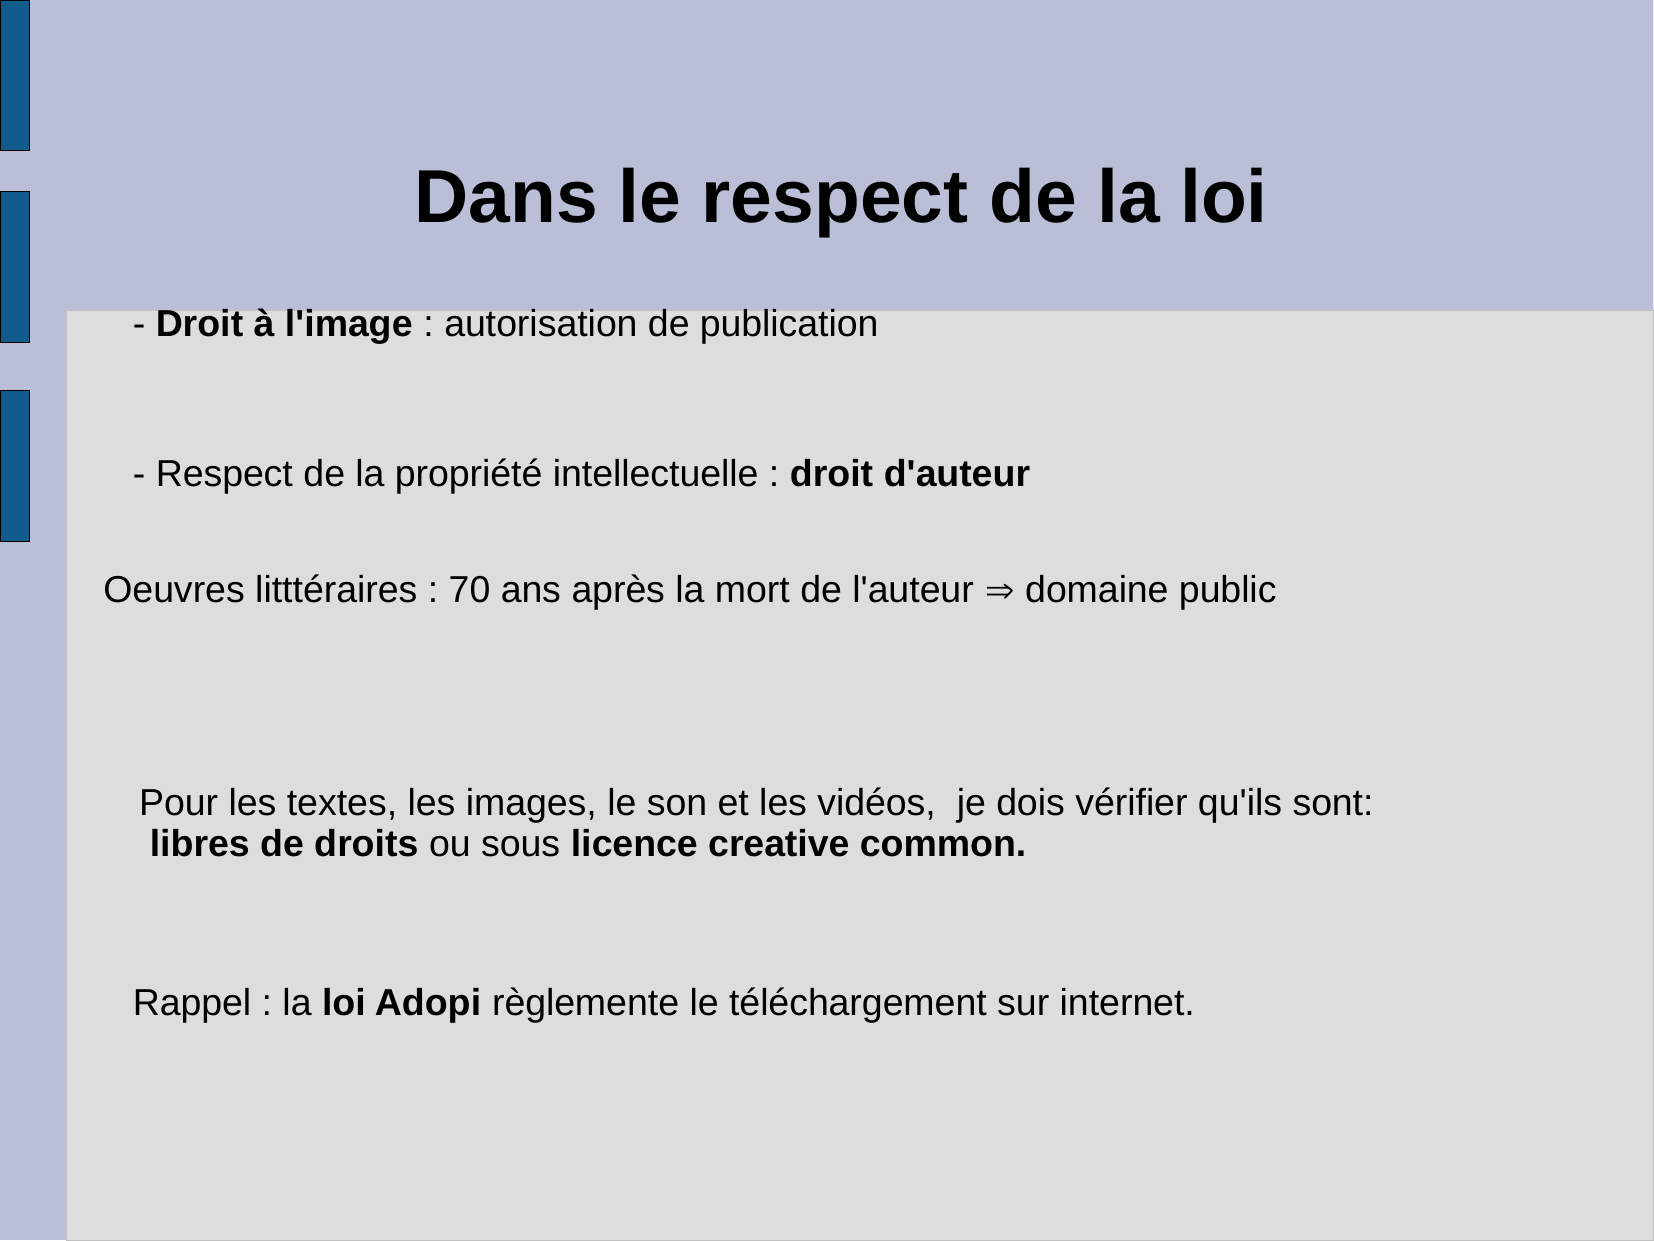

Dans le respect de la loi
- Droit à l'image : autorisation de publication
- Respect de la propriété intellectuelle : droit d'auteur
Oeuvres litttéraires : 70 ans après la mort de l'auteur  domaine public
Pour les textes, les images, le son et les vidéos, je dois vérifier qu'ils sont:
 libres de droits ou sous licence creative common.
Rappel : la loi Adopi règlemente le téléchargement sur internet.